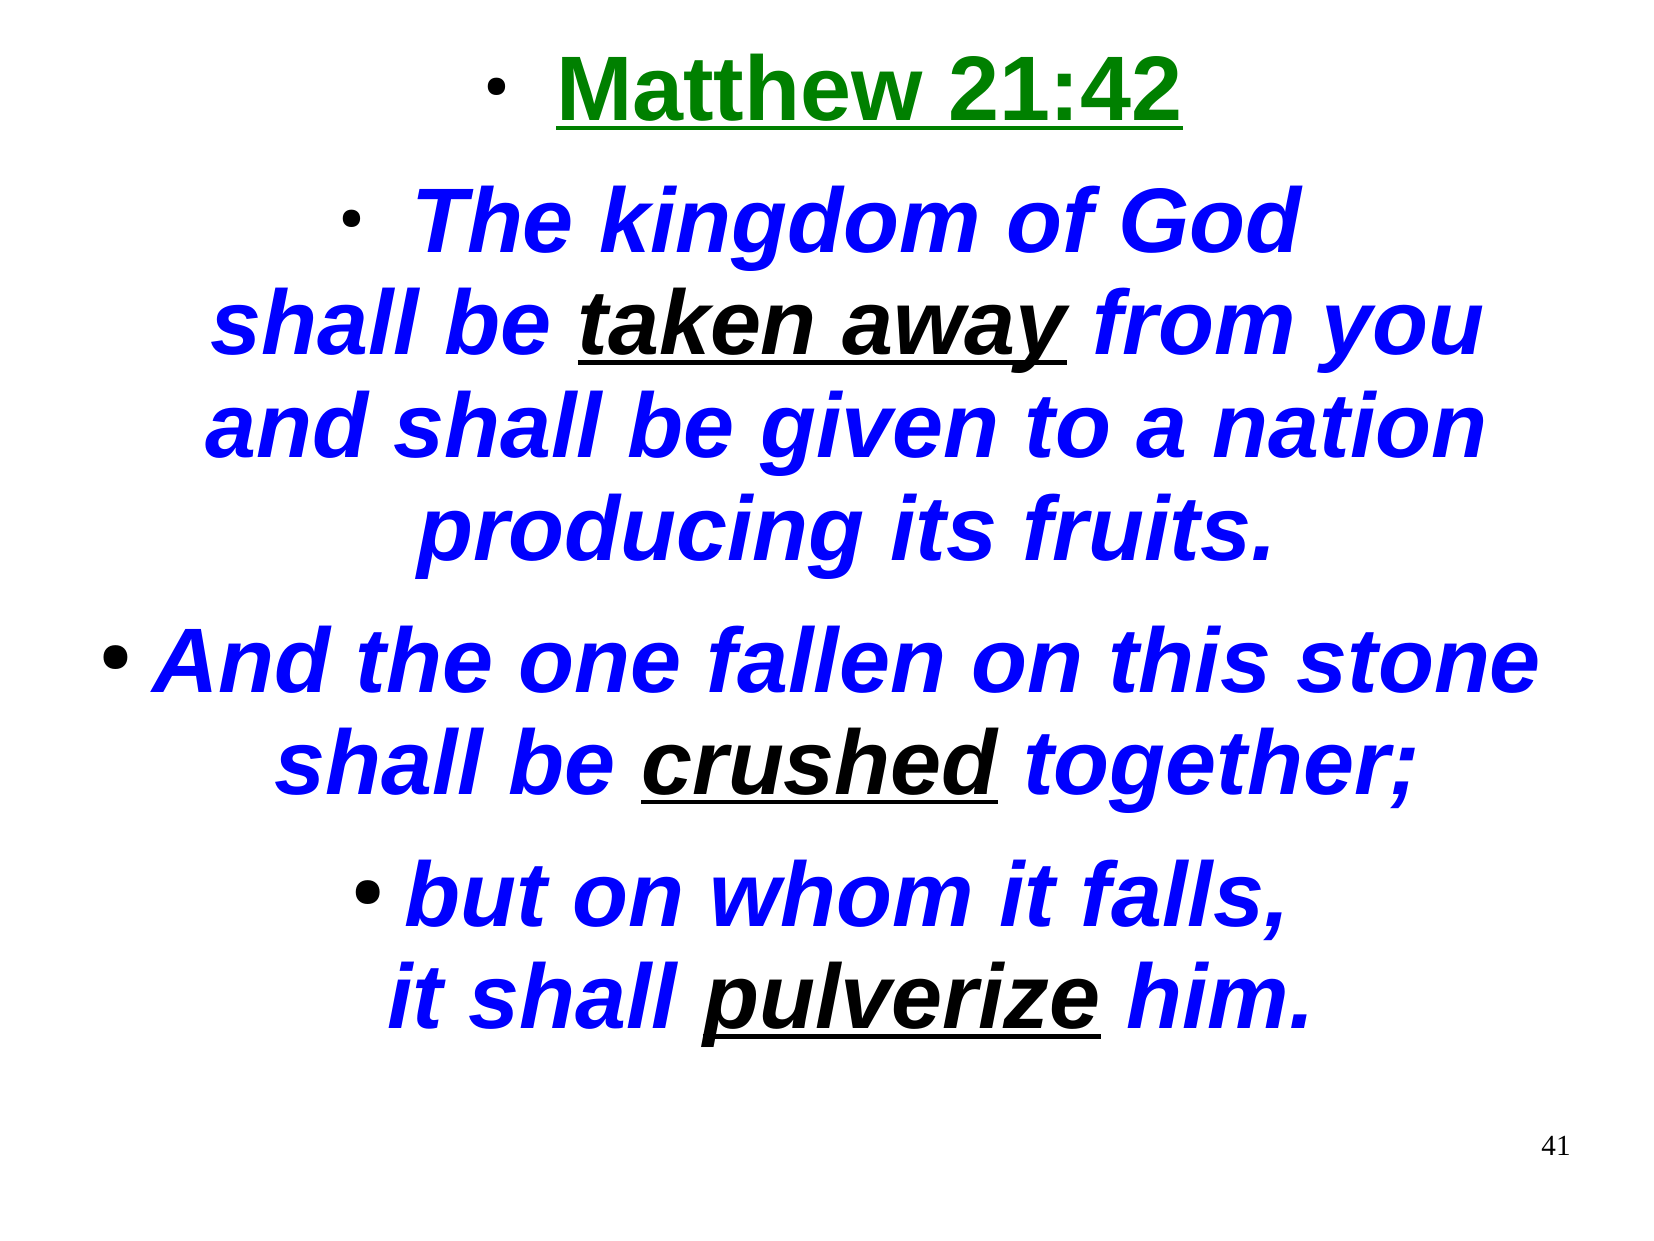

# Matthew 21:42
 The kingdom of God
shall be taken away from you
and shall be given to a nation
producing its fruits.
And the one fallen on this stone
shall be crushed together;
but on whom it falls,
it shall pulverize him.
41